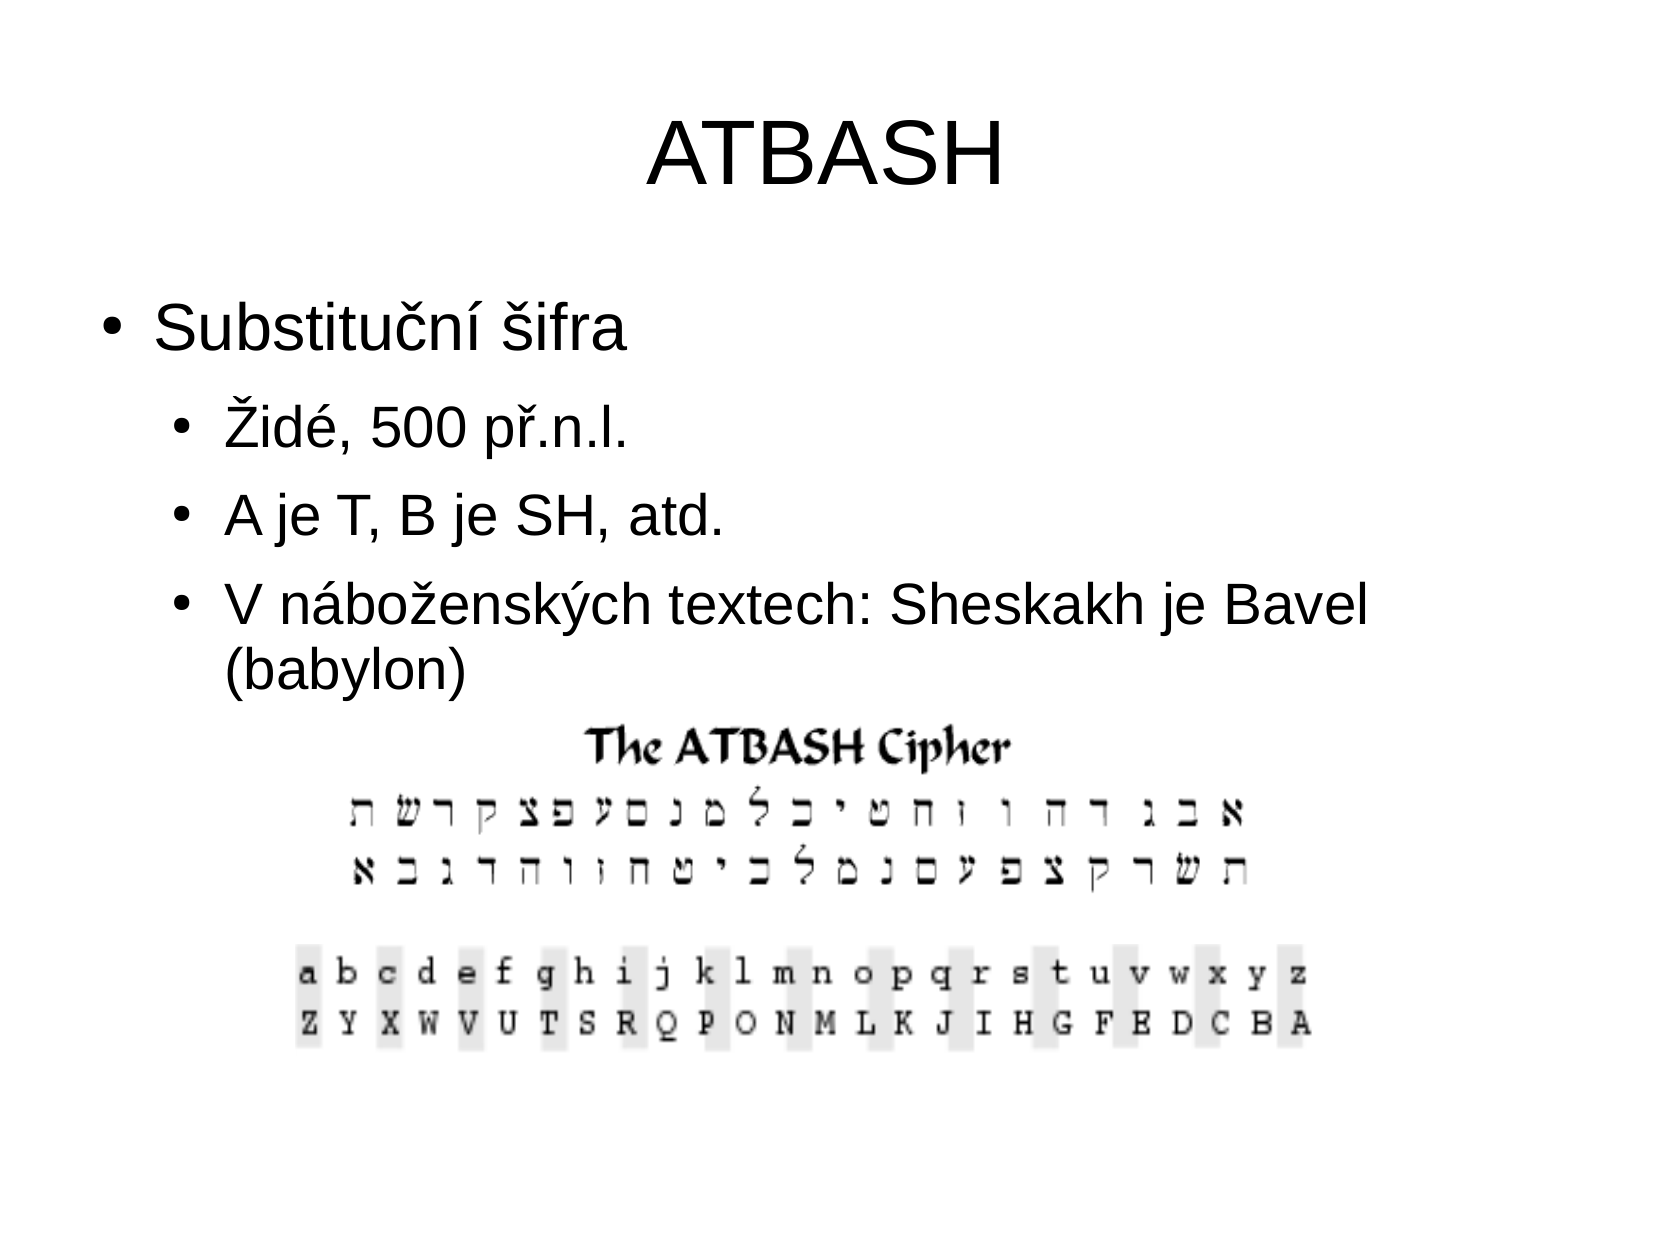

# ATBASH
Substituční šifra
Židé, 500 př.n.l.
A je T, B je SH, atd.
V náboženských textech: Sheskakh je Bavel (babylon)